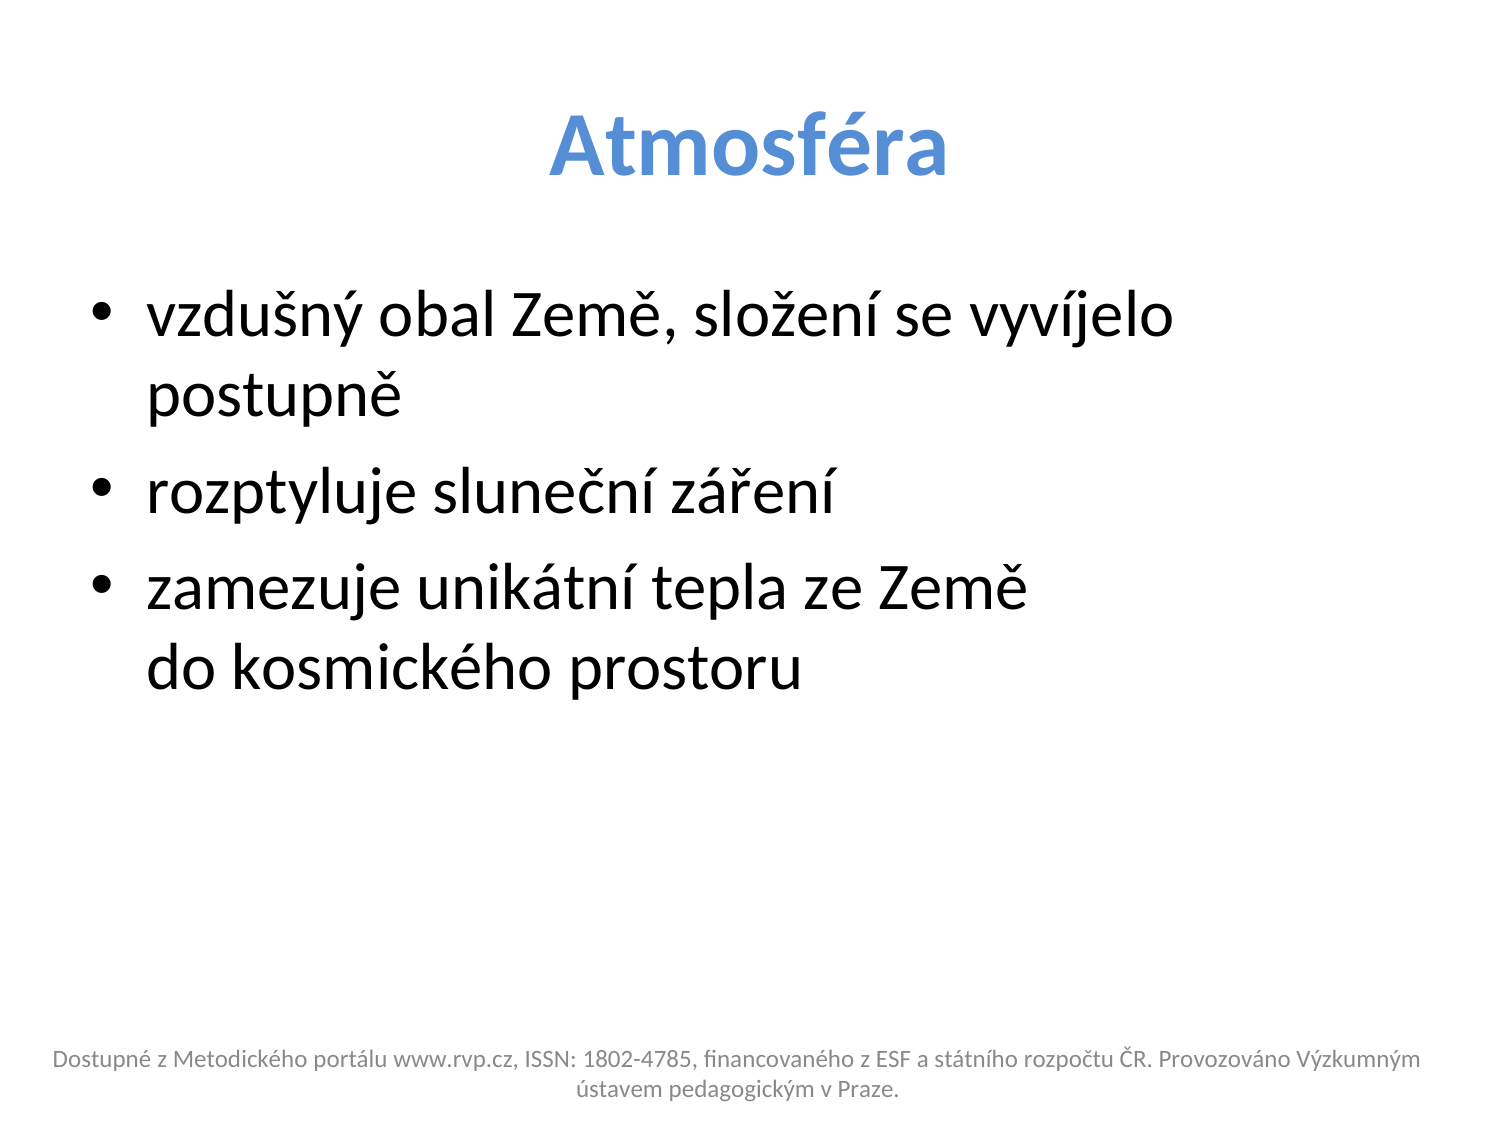

# Atmosféra
vzdušný obal Země, složení se vyvíjelo postupně
rozptyluje sluneční záření
zamezuje unikátní tepla ze Země
do kosmického prostoru
Dostupné z Metodického portálu www.rvp.cz, ISSN: 1802-4785, financovaného z ESF a státního rozpočtu ČR. Provozováno Výzkumným ústavem pedagogickým v Praze.